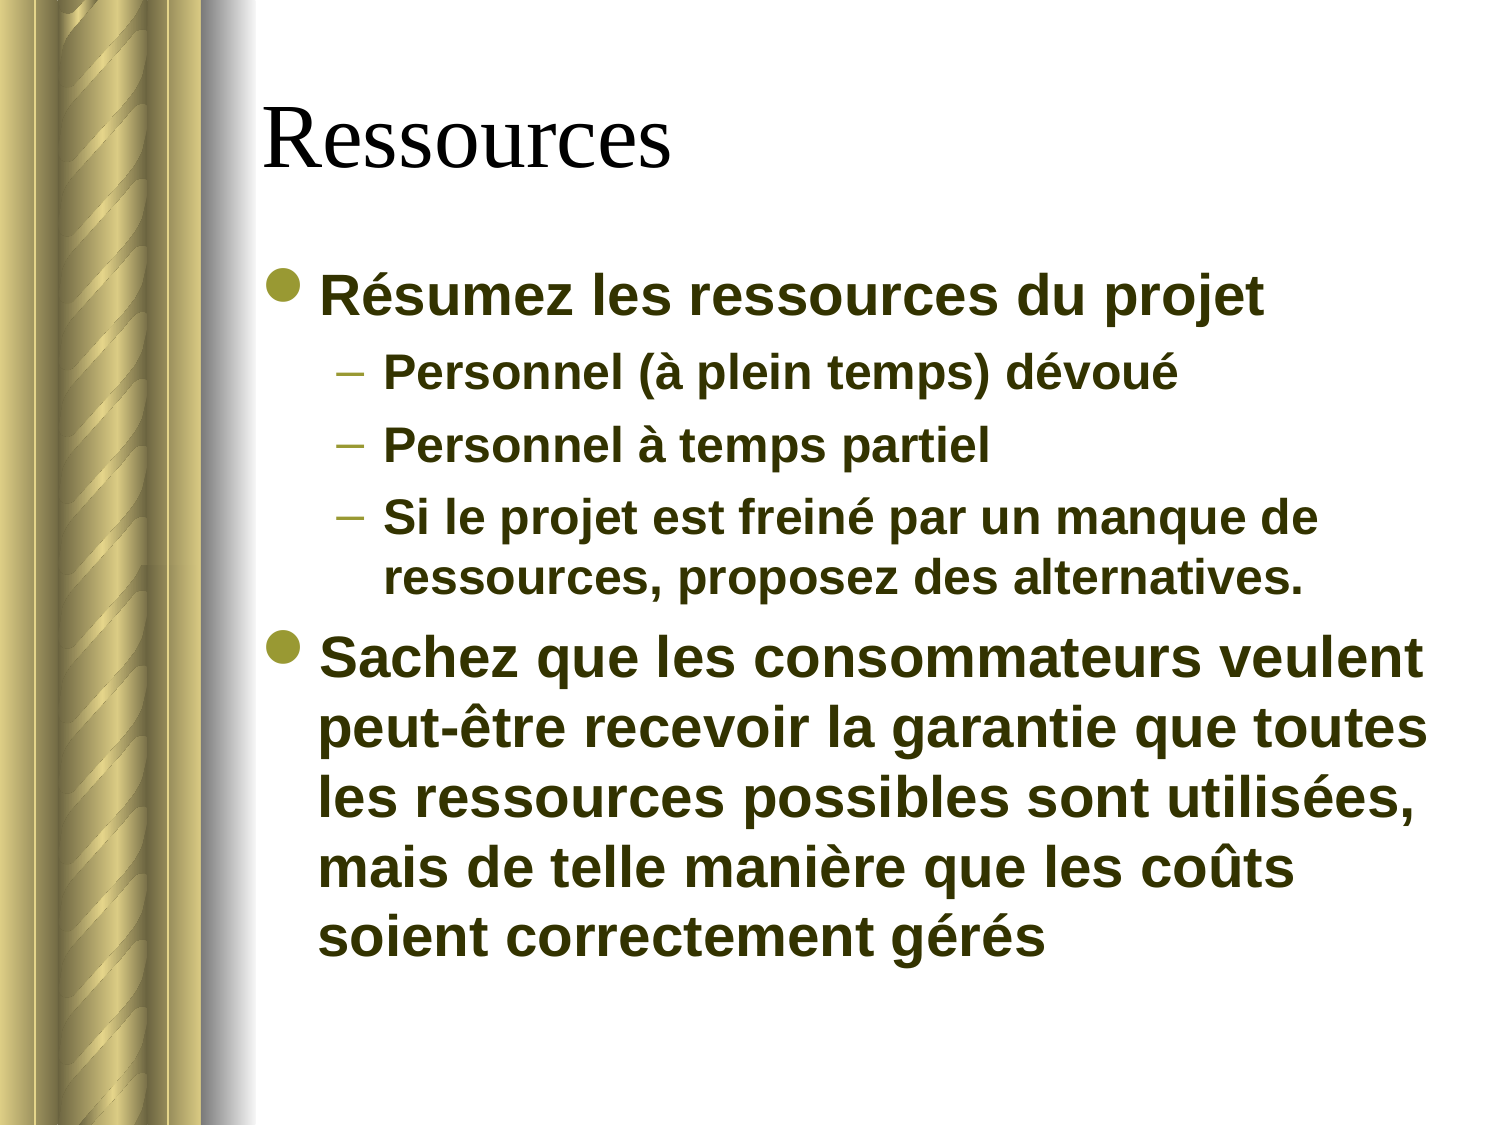

# Ressources
Résumez les ressources du projet
Personnel (à plein temps) dévoué
Personnel à temps partiel
Si le projet est freiné par un manque de ressources, proposez des alternatives.
Sachez que les consommateurs veulent peut-être recevoir la garantie que toutes les ressources possibles sont utilisées, mais de telle manière que les coûts soient correctement gérés